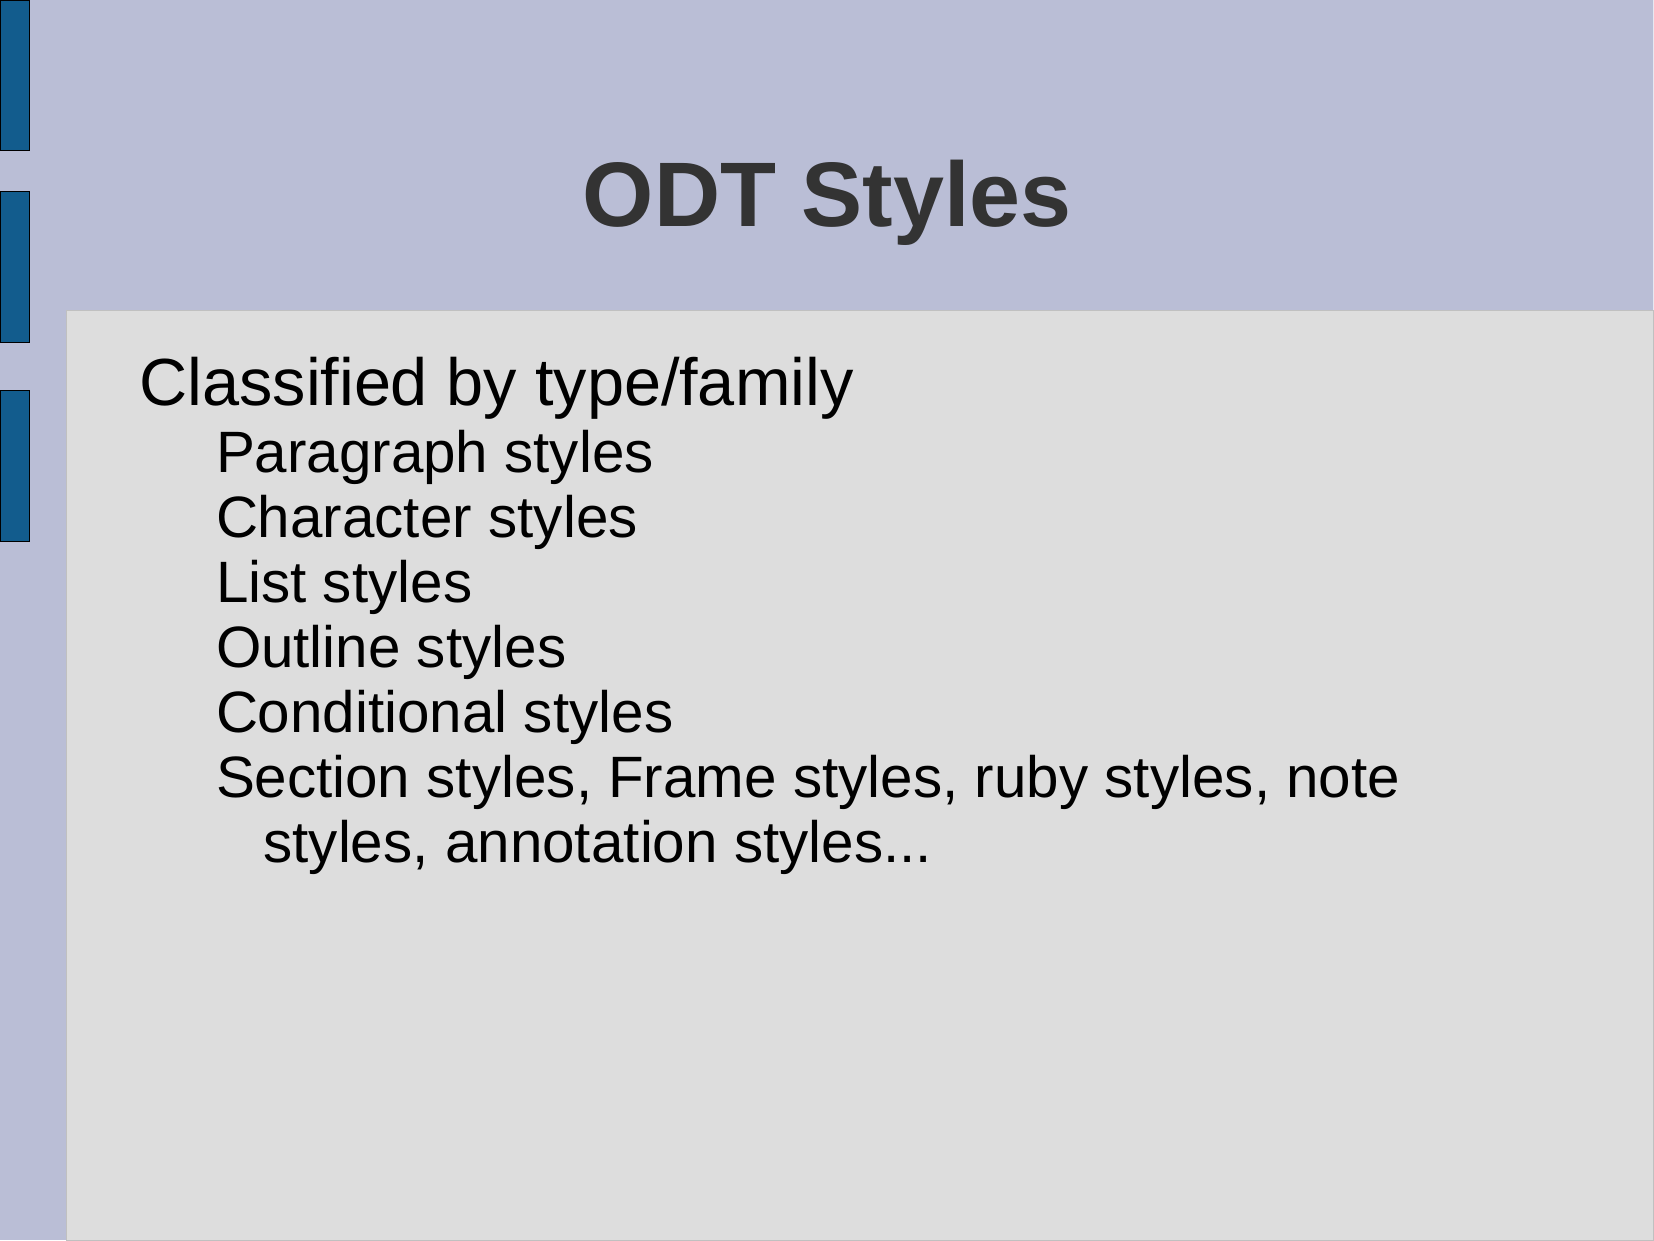

# ODT Styles
Classified by type/family
Paragraph styles
Character styles
List styles
Outline styles
Conditional styles
Section styles, Frame styles, ruby styles, note styles, annotation styles...